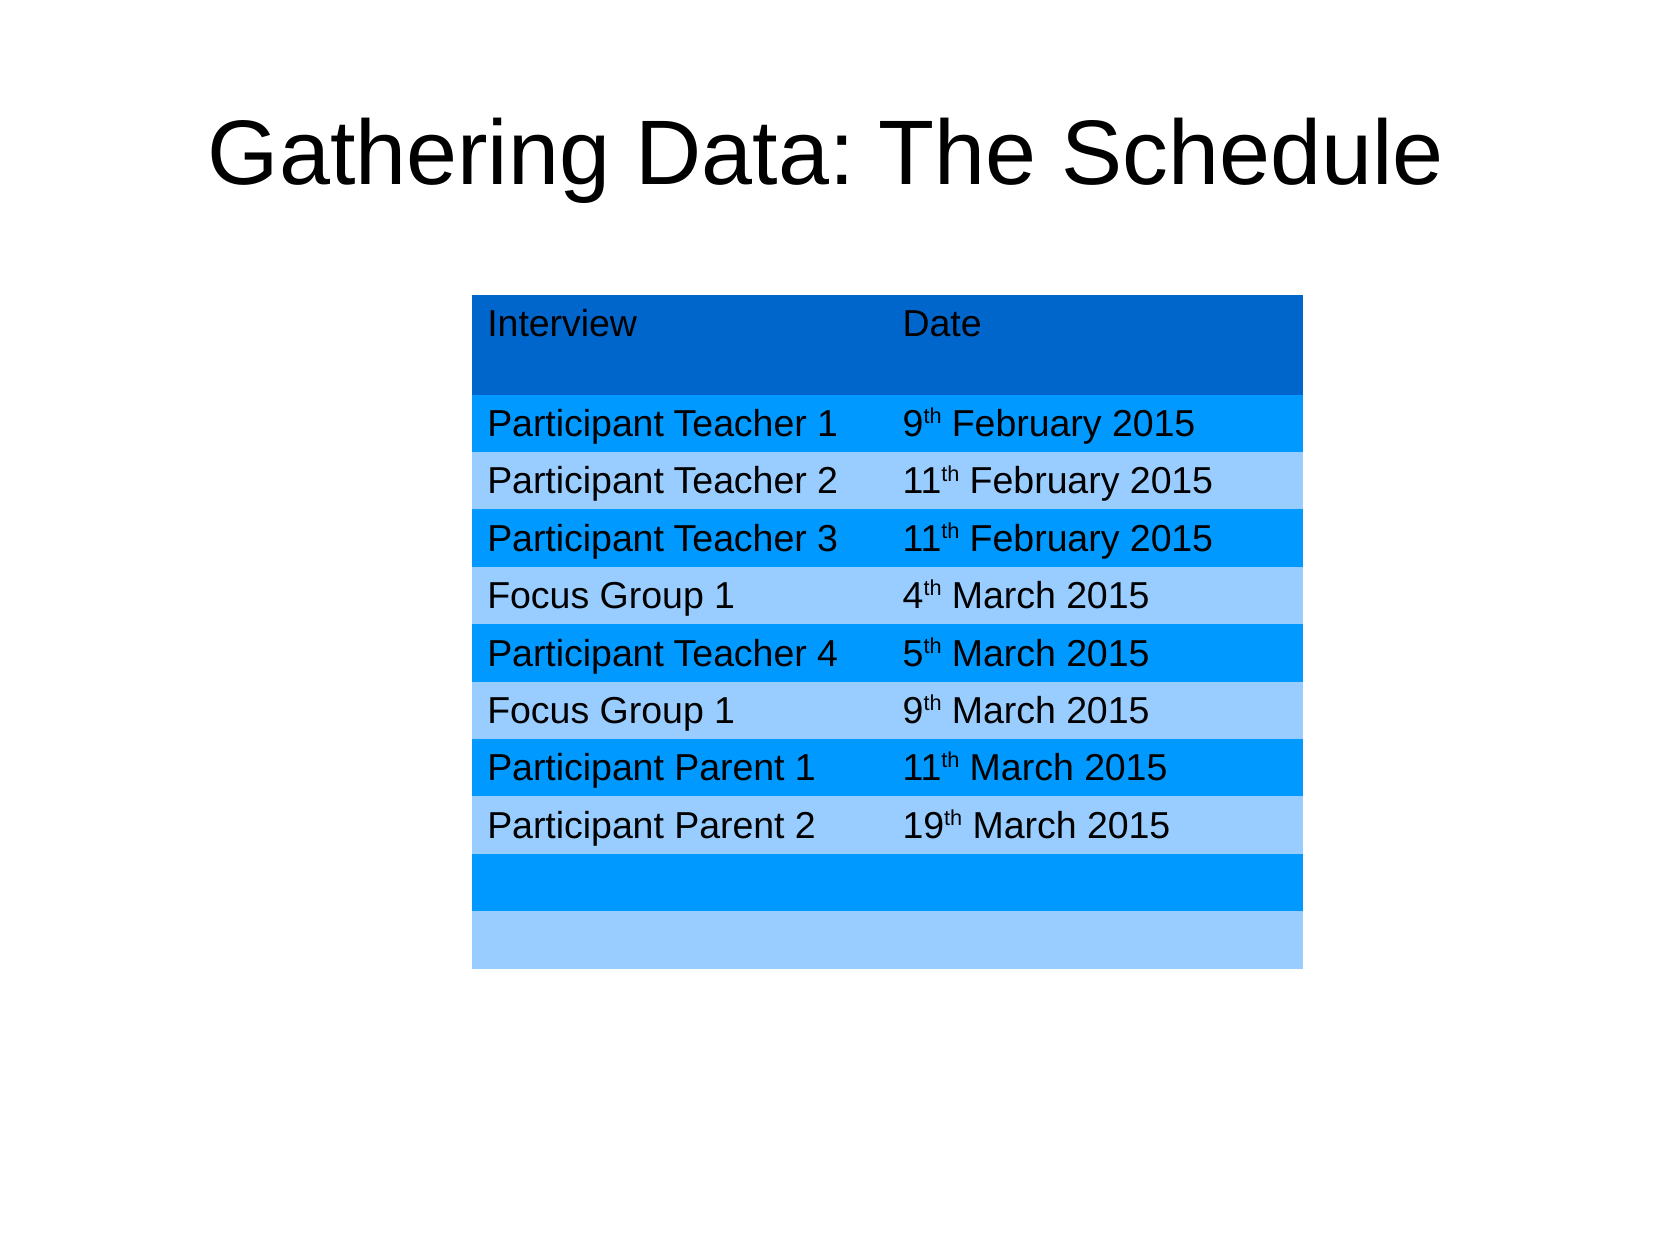

# Gathering Data: The Schedule
| Interview | Date |
| --- | --- |
| Participant Teacher 1 | 9th February 2015 |
| Participant Teacher 2 | 11th February 2015 |
| Participant Teacher 3 | 11th February 2015 |
| Focus Group 1 | 4th March 2015 |
| Participant Teacher 4 | 5th March 2015 |
| Focus Group 1 | 9th March 2015 |
| Participant Parent 1 | 11th March 2015 |
| Participant Parent 2 | 19th March 2015 |
| | |
| | |